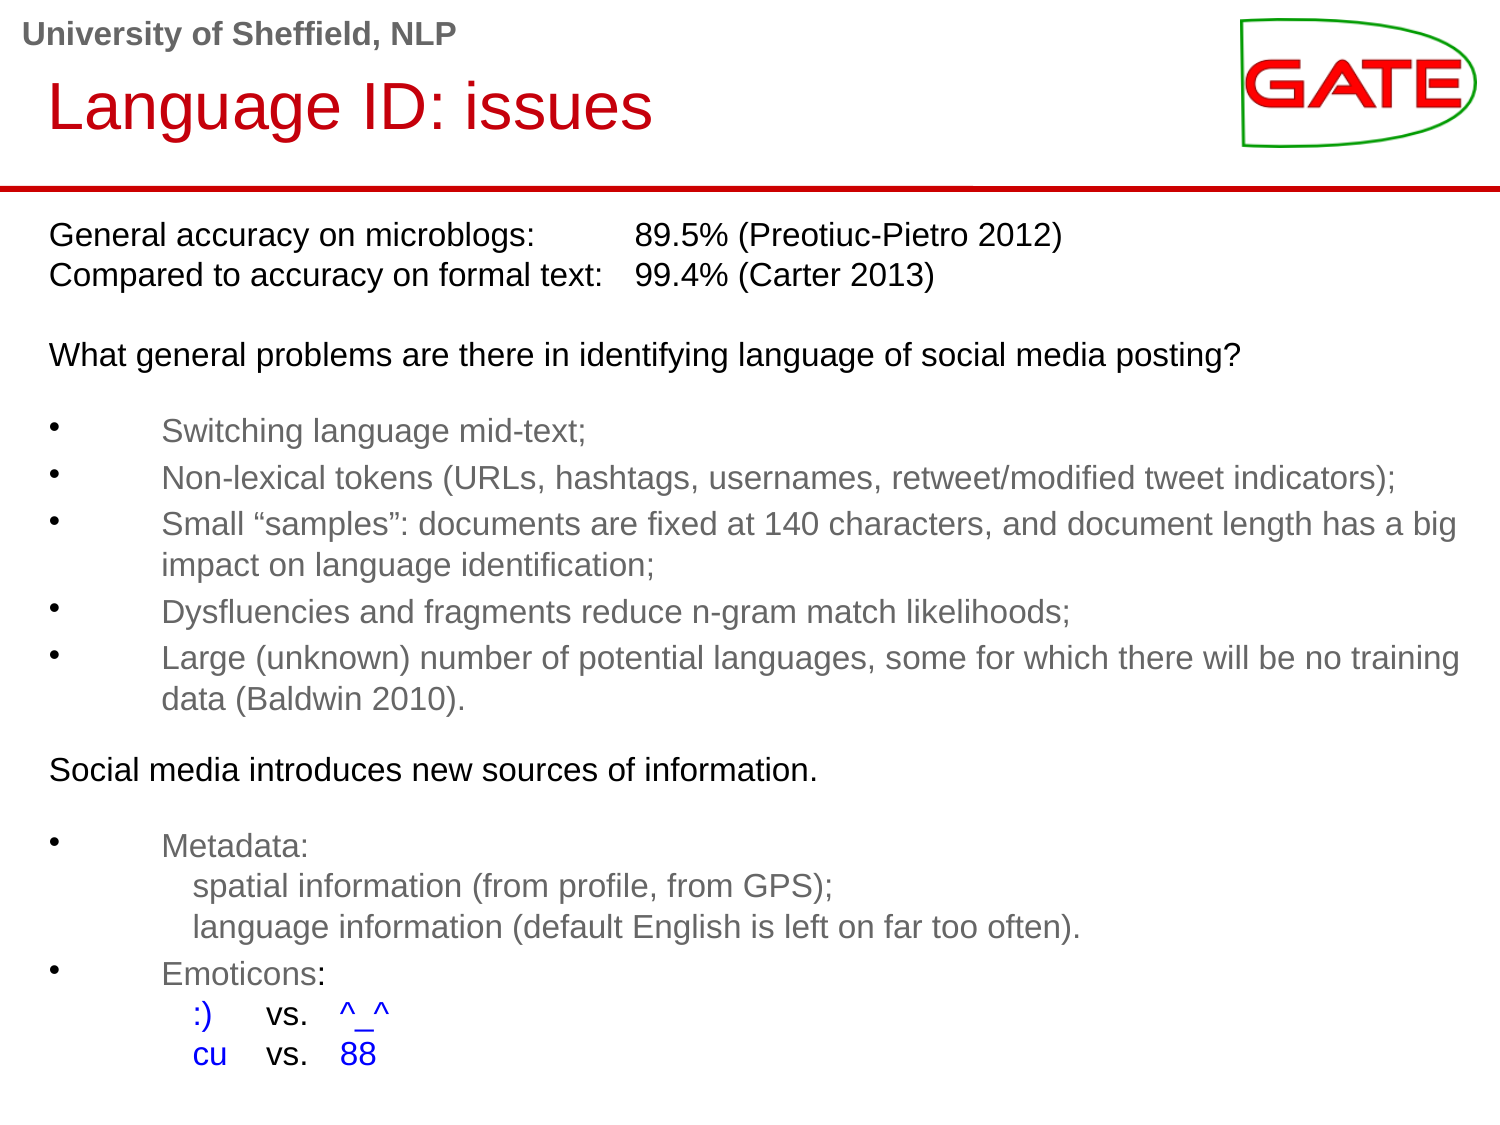

Language ID: issues
General accuracy on microblogs: 		89.5% (Preotiuc-Pietro 2012)
Compared to accuracy on formal text:	99.4% (Carter 2013)
What general problems are there in identifying language of social media posting?
Switching language mid-text;
Non-lexical tokens (URLs, hashtags, usernames, retweet/modified tweet indicators);
Small “samples”: documents are fixed at 140 characters, and document length has a big impact on language identification;
Dysfluencies and fragments reduce n-gram match likelihoods;
Large (unknown) number of potential languages, some for which there will be no training data (Baldwin 2010).
Social media introduces new sources of information.
Metadata:
	spatial information (from profile, from GPS);
	language information (default English is left on far too often).
Emoticons:
		:) 	vs. 	^_^
		cu 	vs. 	88